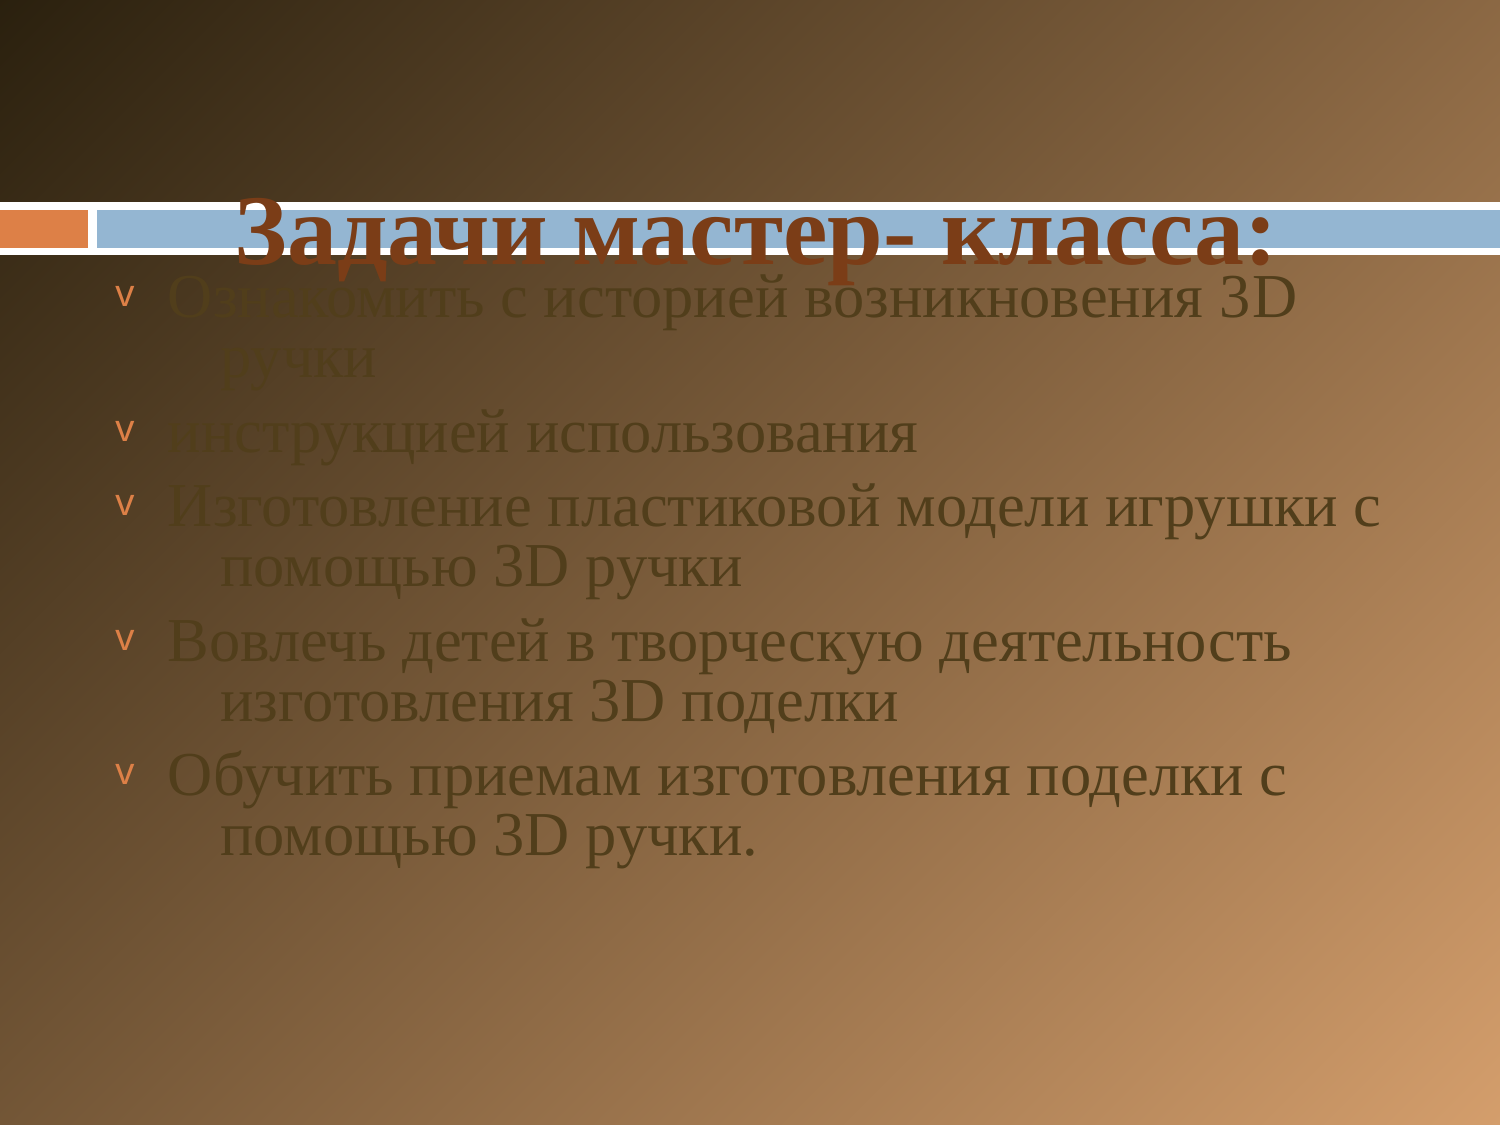

# Задачи мастер- класса:
Ознакомить с историей возникновения 3D ручки
инструкцией использования
Изготовление пластиковой модели игрушки с помощью 3D ручки
Вовлечь детей в творческую деятельность изготовления 3D поделки
Обучить приемам изготовления поделки с помощью 3D ручки.